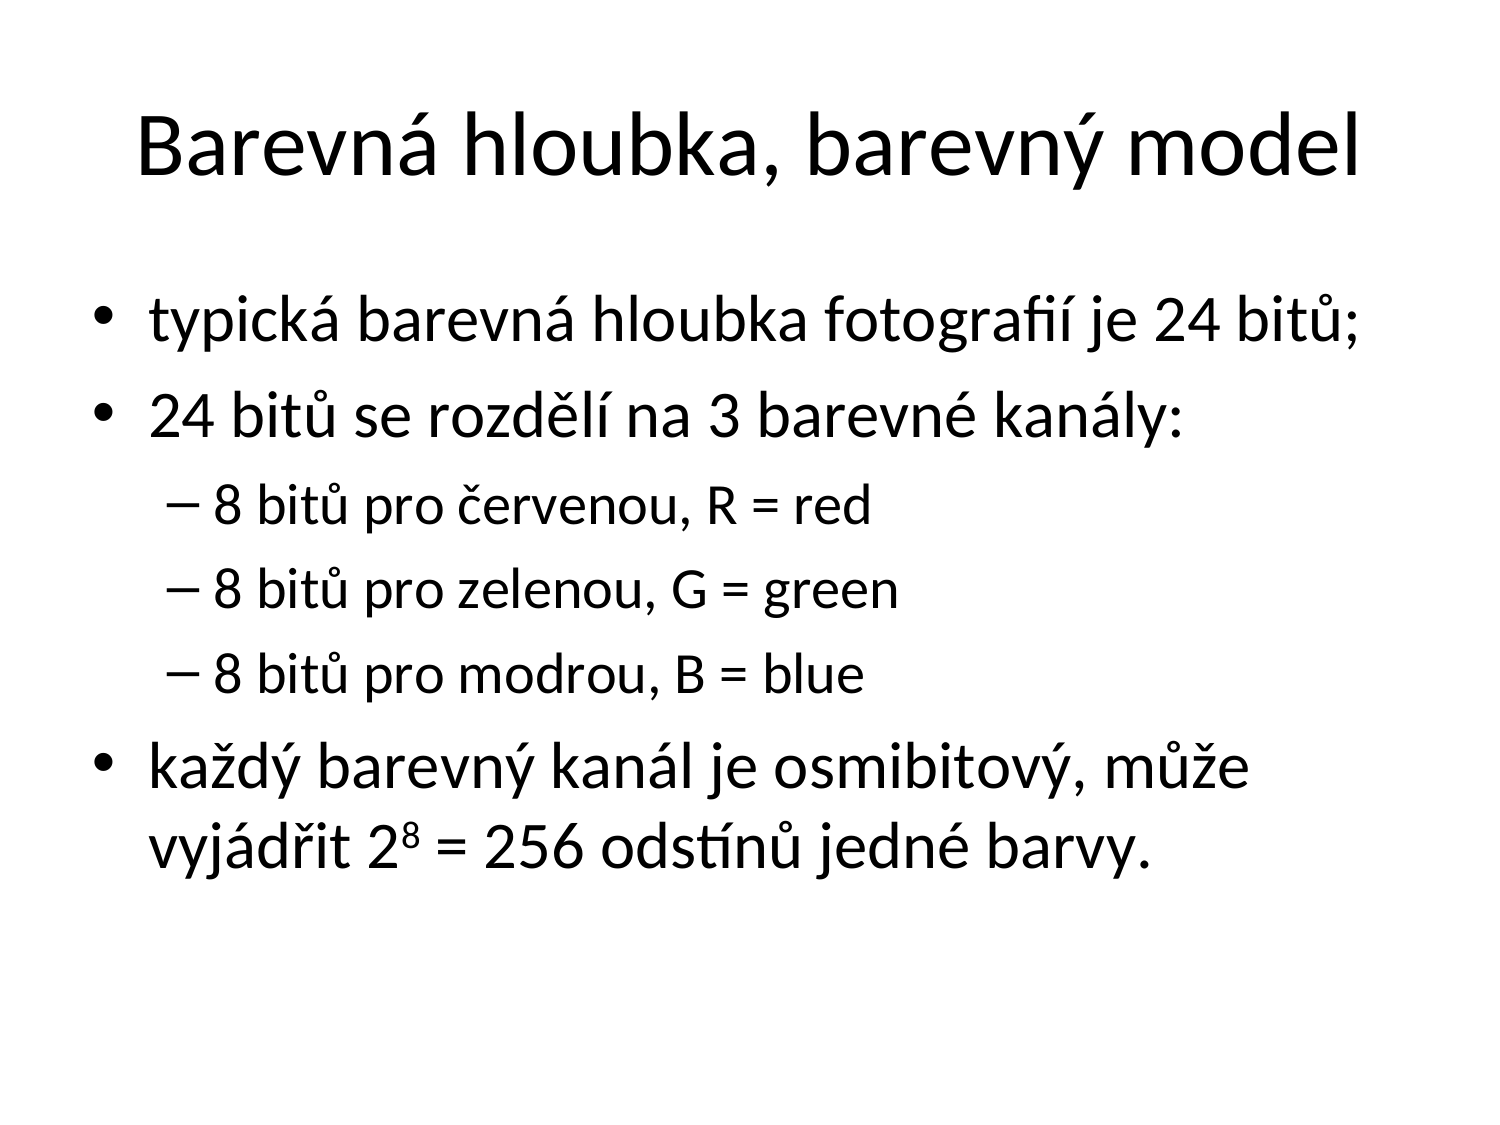

# Barevná hloubka, barevný model
typická barevná hloubka fotografií je 24 bitů;
24 bitů se rozdělí na 3 barevné kanály:
8 bitů pro červenou, R = red
8 bitů pro zelenou, G = green
8 bitů pro modrou, B = blue
každý barevný kanál je osmibitový, může vyjádřit 28 = 256 odstínů jedné barvy.